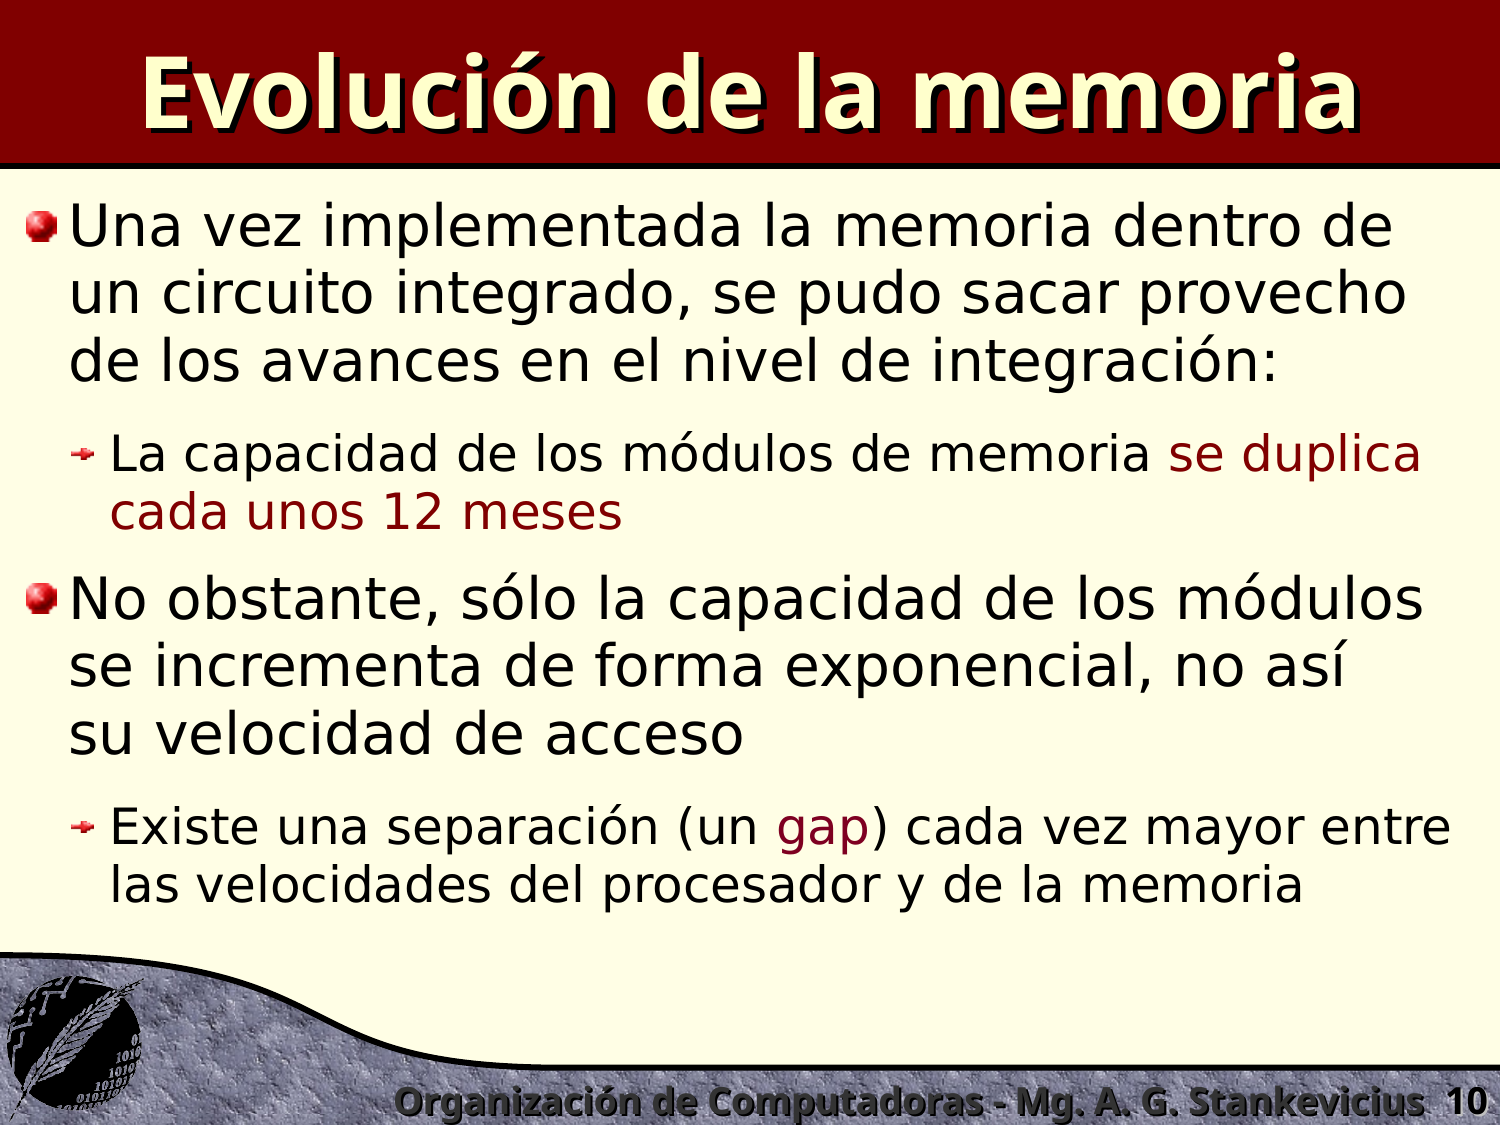

# Evolución de la memoria
Una vez implementada la memoria dentro de un circuito integrado, se pudo sacar provecho de los avances en el nivel de integración:
La capacidad de los módulos de memoria se duplica cada unos 12 meses
No obstante, sólo la capacidad de los módulos se incrementa de forma exponencial, no así
su velocidad de acceso
Existe una separación (un gap) cada vez mayor entre
las velocidades del procesador y de la memoria
10